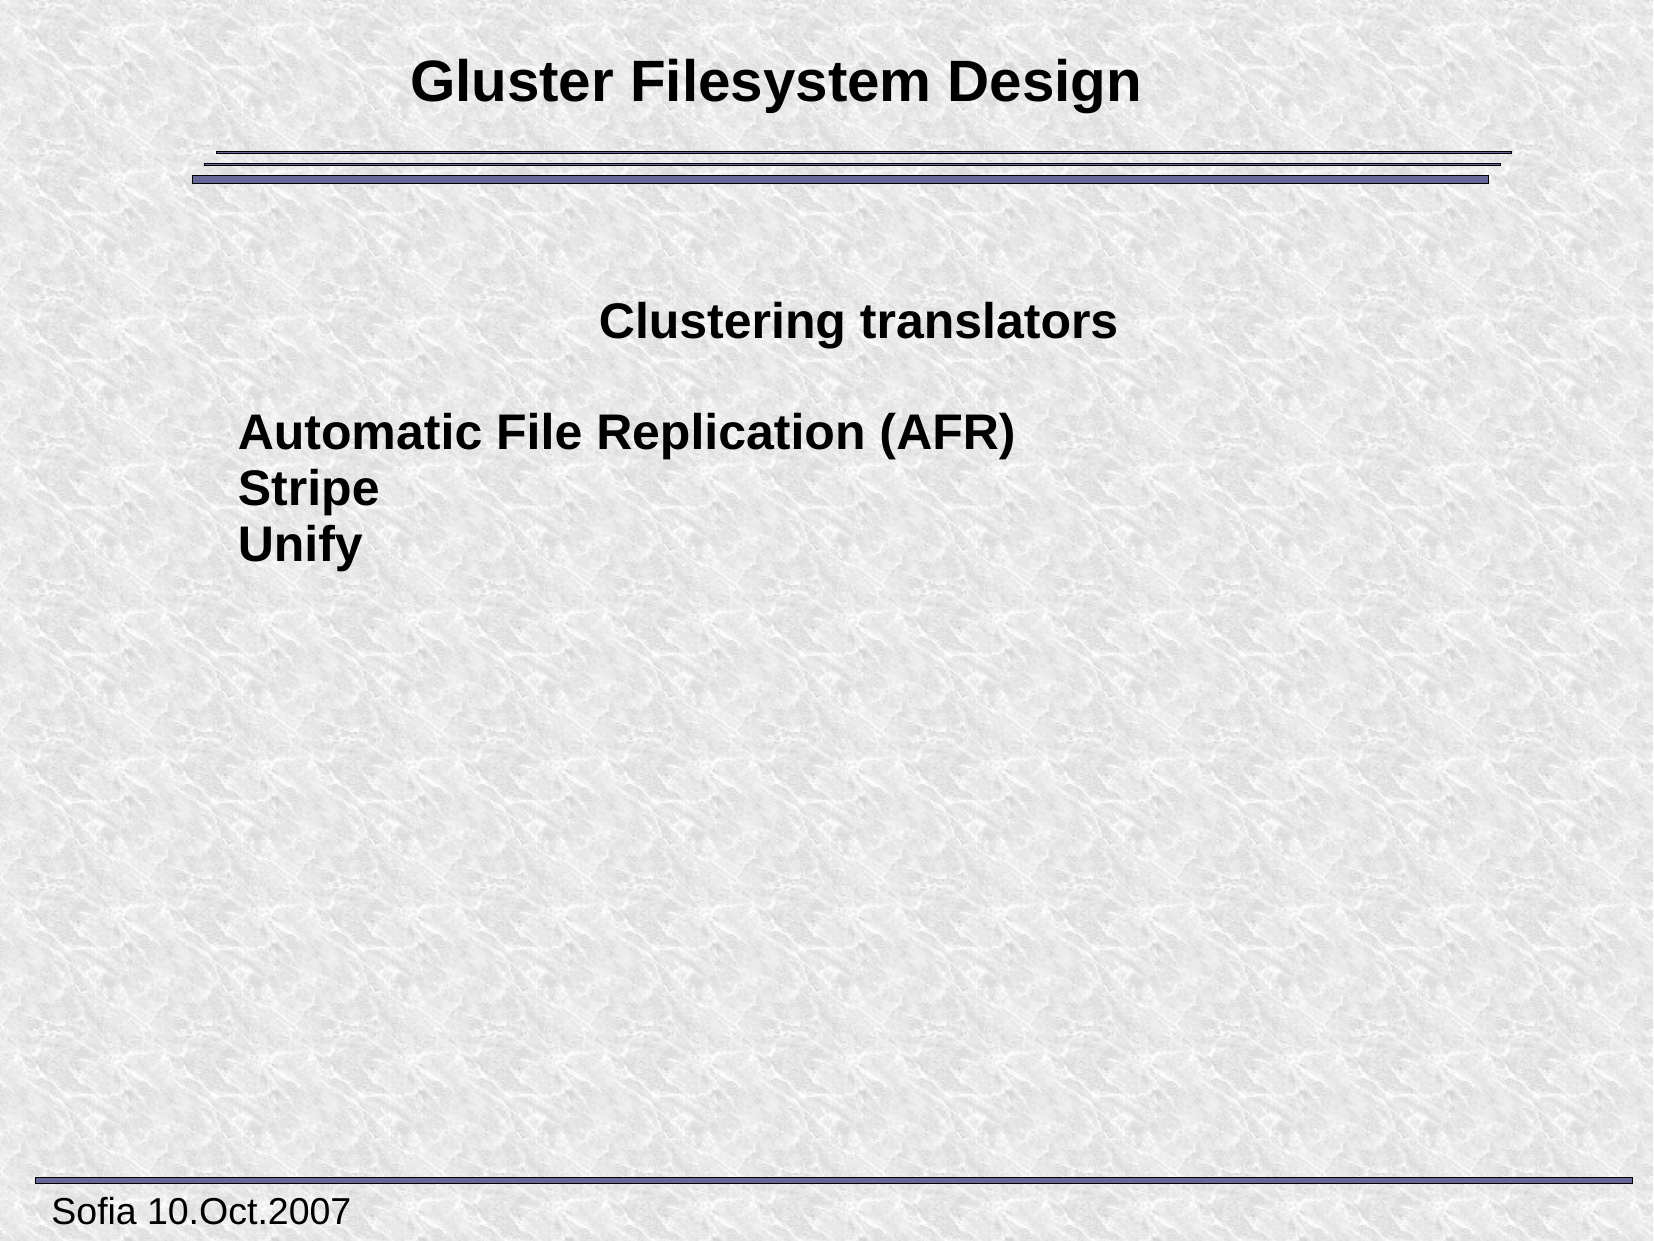

Gluster Filesystem Design
					Clustering translators
 Automatic File Replication (AFR)
 Stripe
 Unify
Sofia 10.Oct.2007